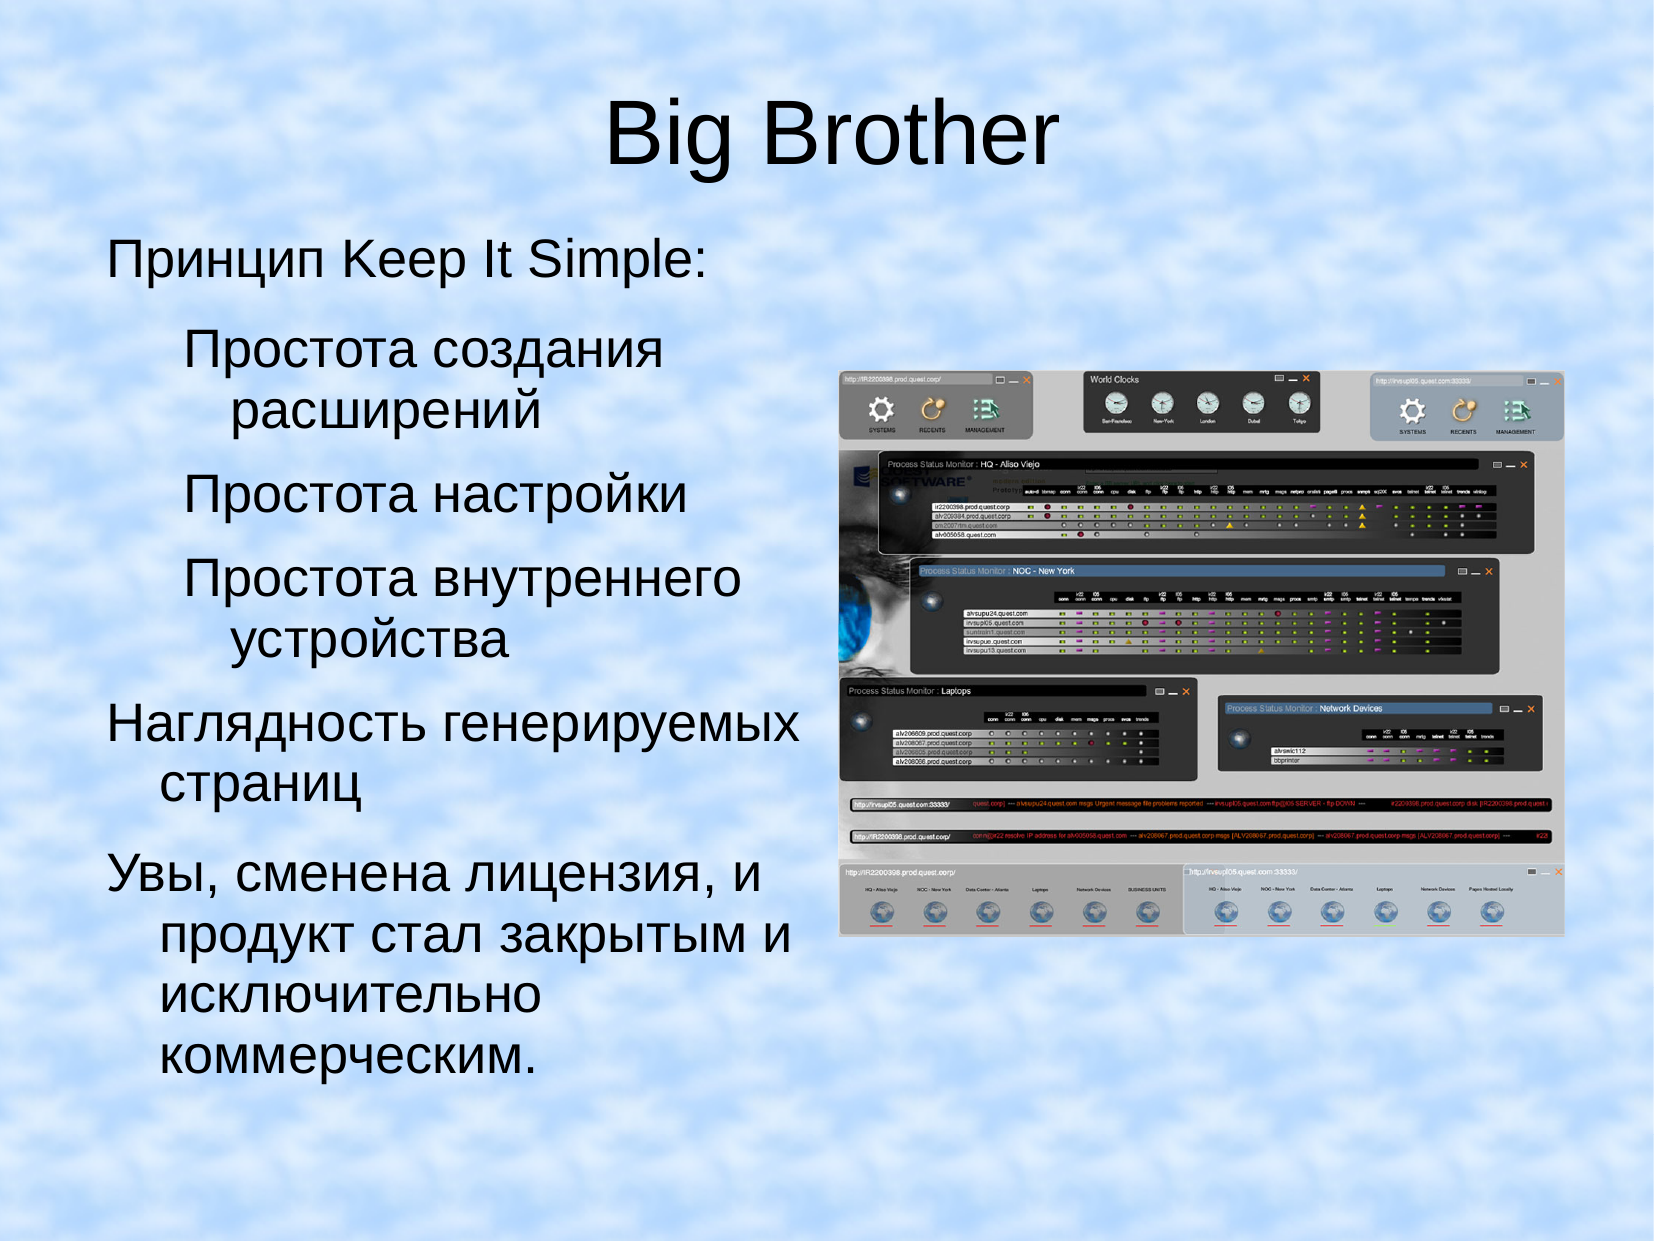

# Big Brother
Принцип Keep It Simple:
Простота создания расширений
Простота настройки
Простота внутреннего устройства
Наглядность генерируемых страниц
Увы, сменена лицензия, и продукт стал закрытым и исключительно коммерческим.